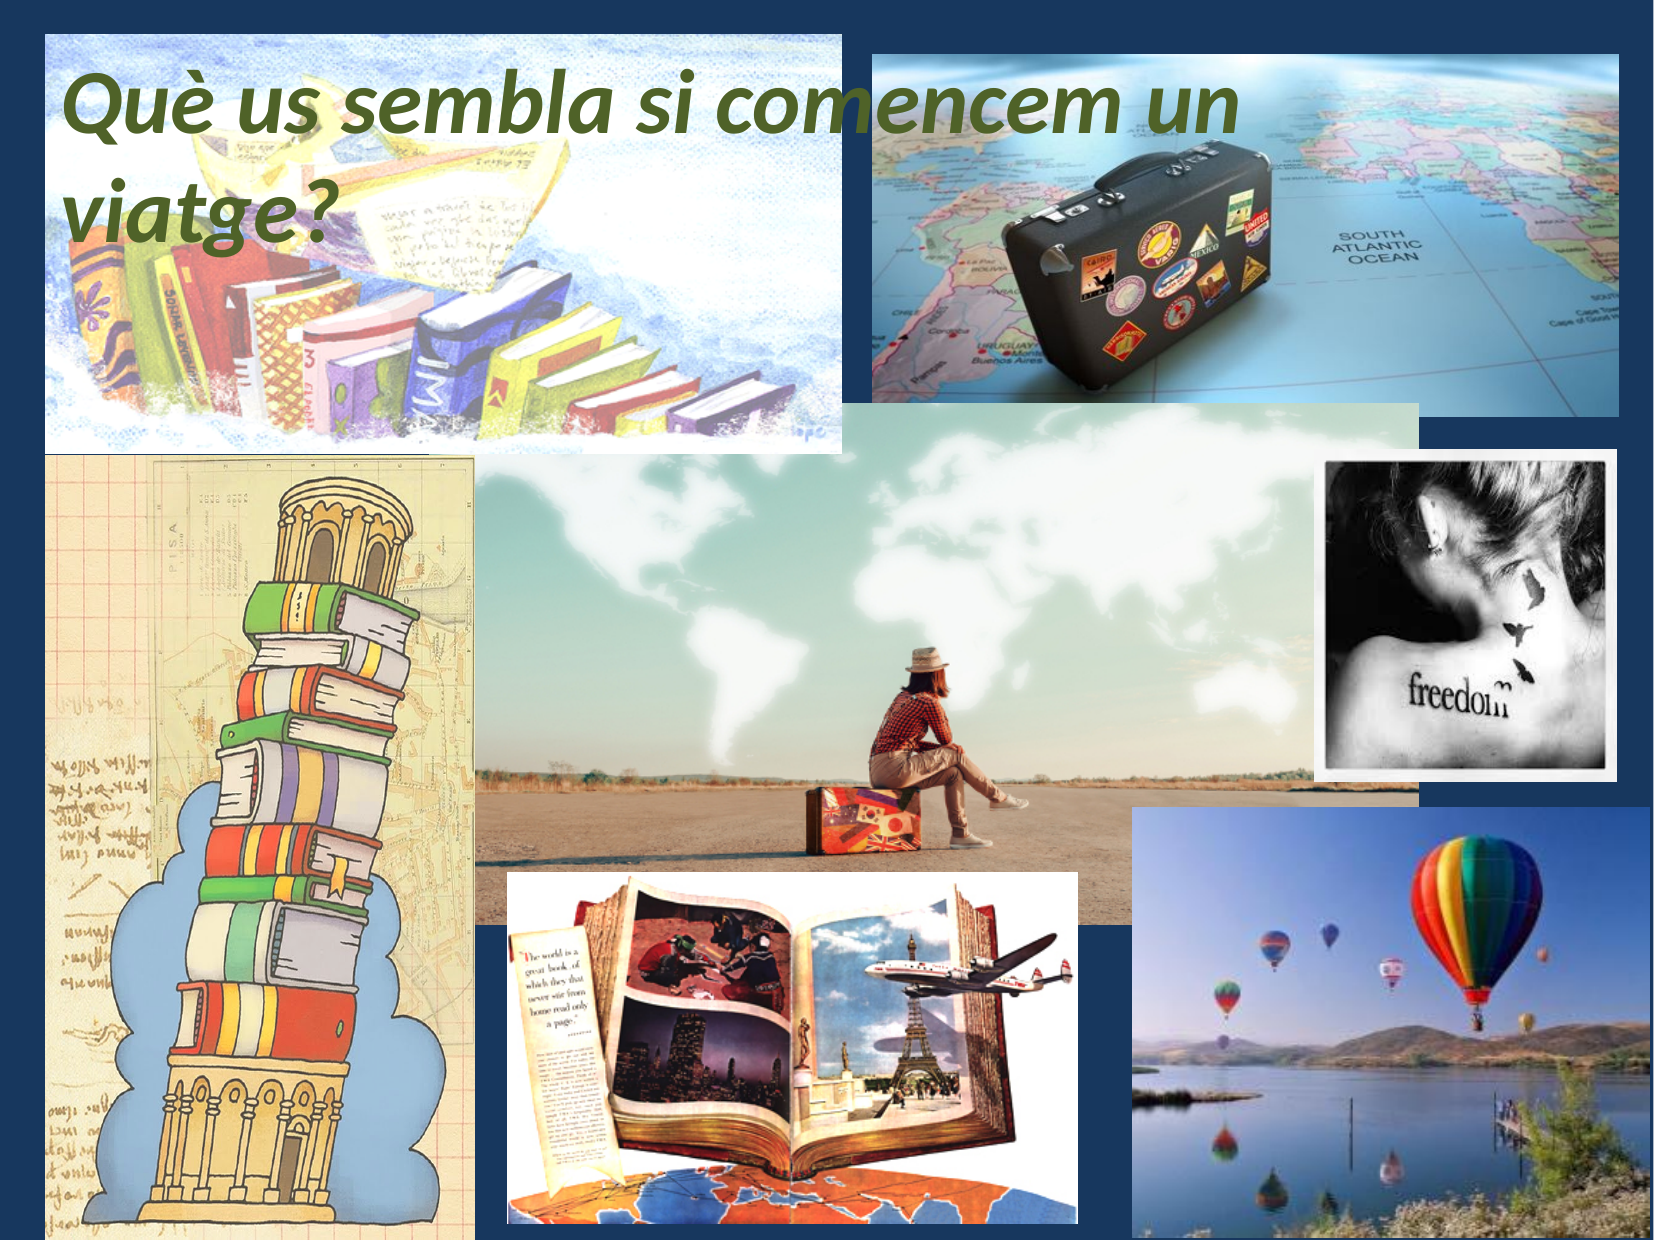

Què us sembla si comencem un viatge?